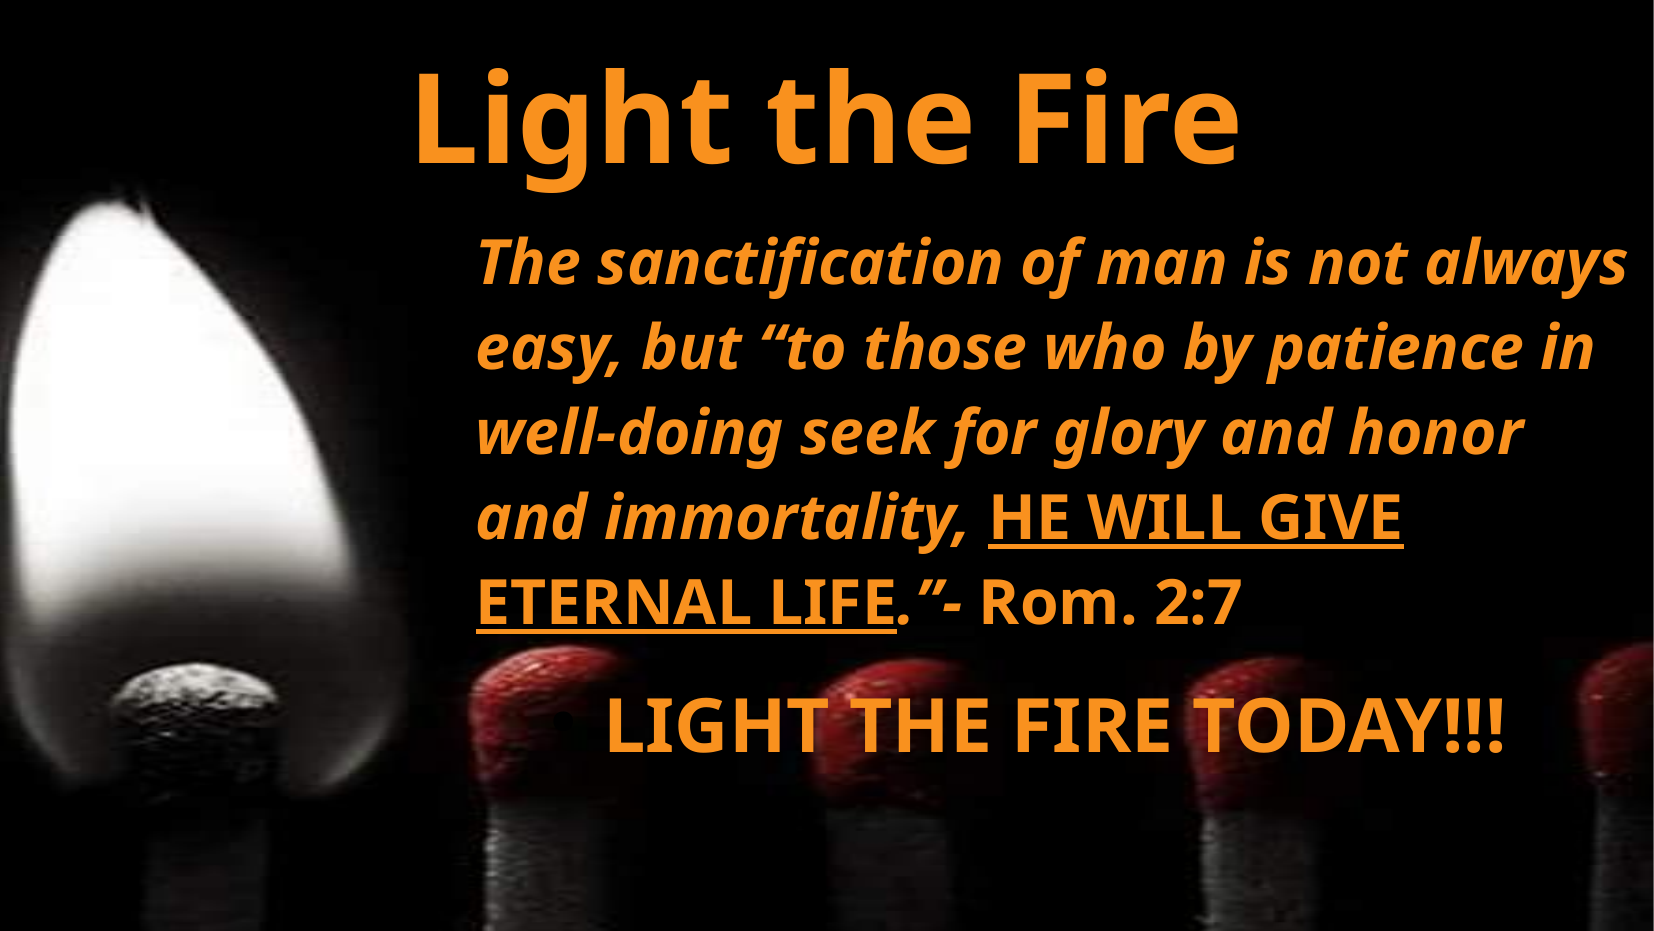

# Light the Fire
The sanctification of man is not always easy, but “to those who by patience in well-doing seek for glory and honor and immortality, HE WILL GIVE ETERNAL LIFE.”- Rom. 2:7
LIGHT THE FIRE TODAY!!!